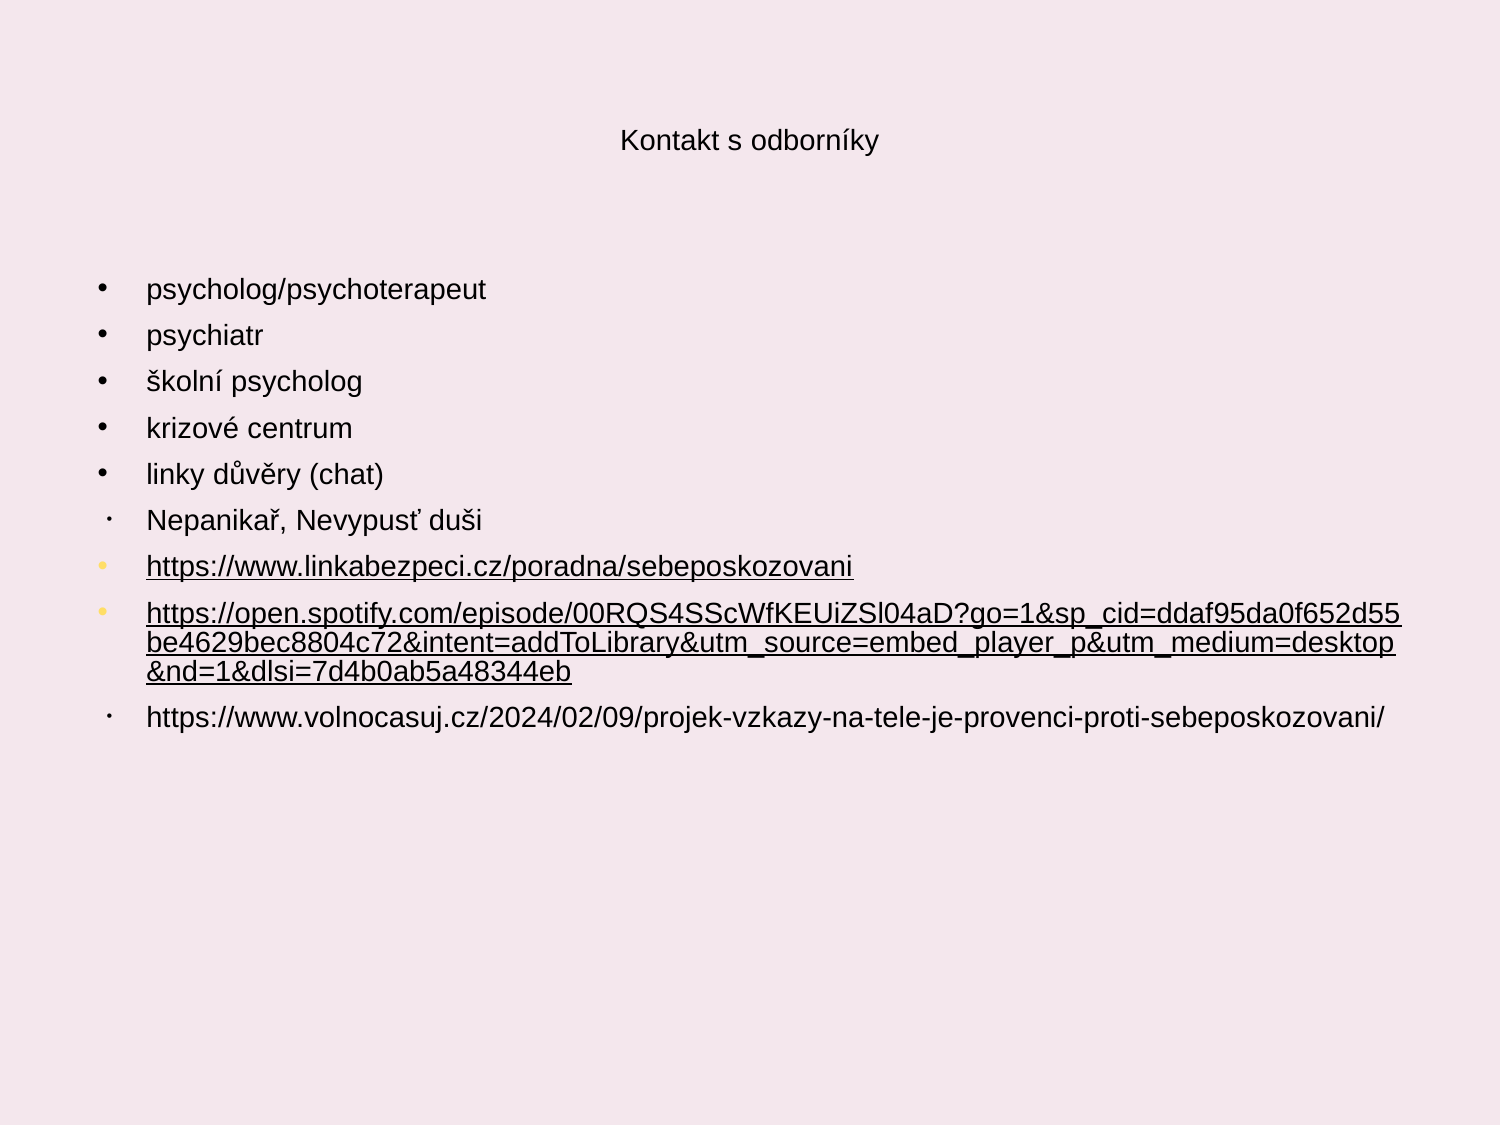

# Kontakt s odborníky
psycholog/psychoterapeut
psychiatr
školní psycholog
krizové centrum
linky důvěry (chat)
Nepanikař, Nevypusť duši
https://www.linkabezpeci.cz/poradna/sebeposkozovani
https://open.spotify.com/episode/00RQS4SScWfKEUiZSl04aD?go=1&sp_cid=ddaf95da0f652d55be4629bec8804c72&intent=addToLibrary&utm_source=embed_player_p&utm_medium=desktop&nd=1&dlsi=7d4b0ab5a48344eb
https://www.volnocasuj.cz/2024/02/09/projek-vzkazy-na-tele-je-provenci-proti-sebeposkozovani/